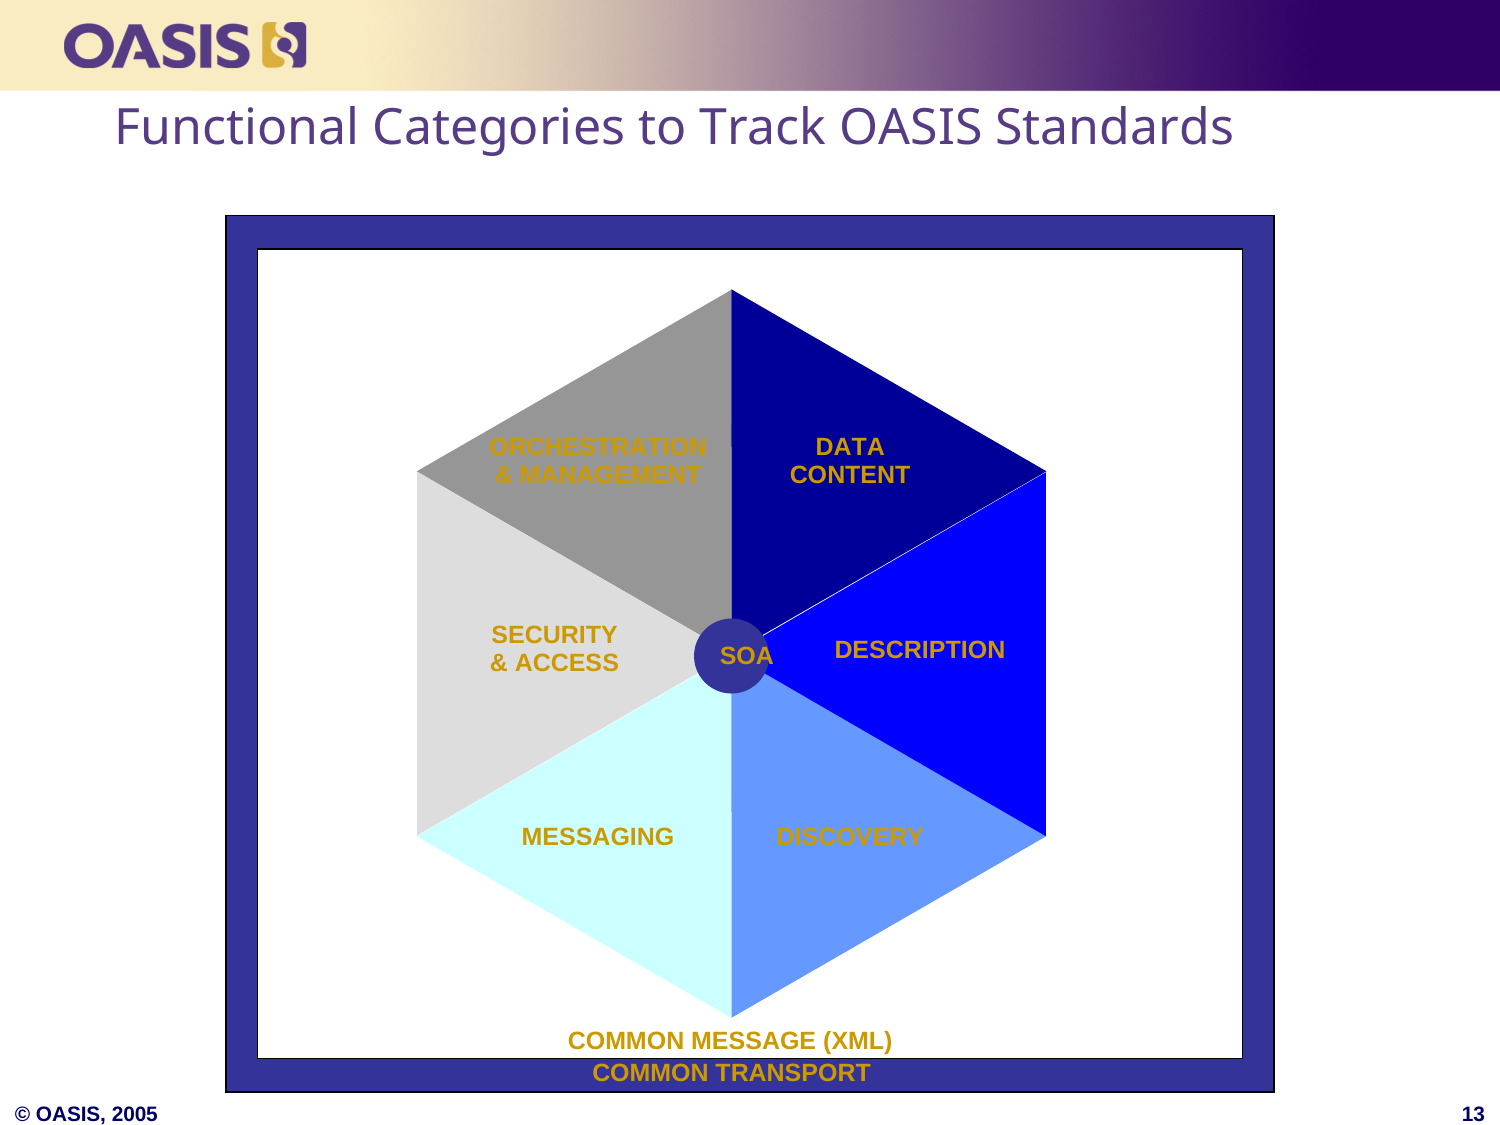

# Functional Categories to Track OASIS Standards
ORCHESTRATION
& MANAGEMENT
DATA
CONTENT
SECURITY
& ACCESS
SOA
DESCRIPTION
MESSAGING
DISCOVERY
COMMON MESSAGE (XML)
COMMON TRANSPORT
© OASIS, 2005
13